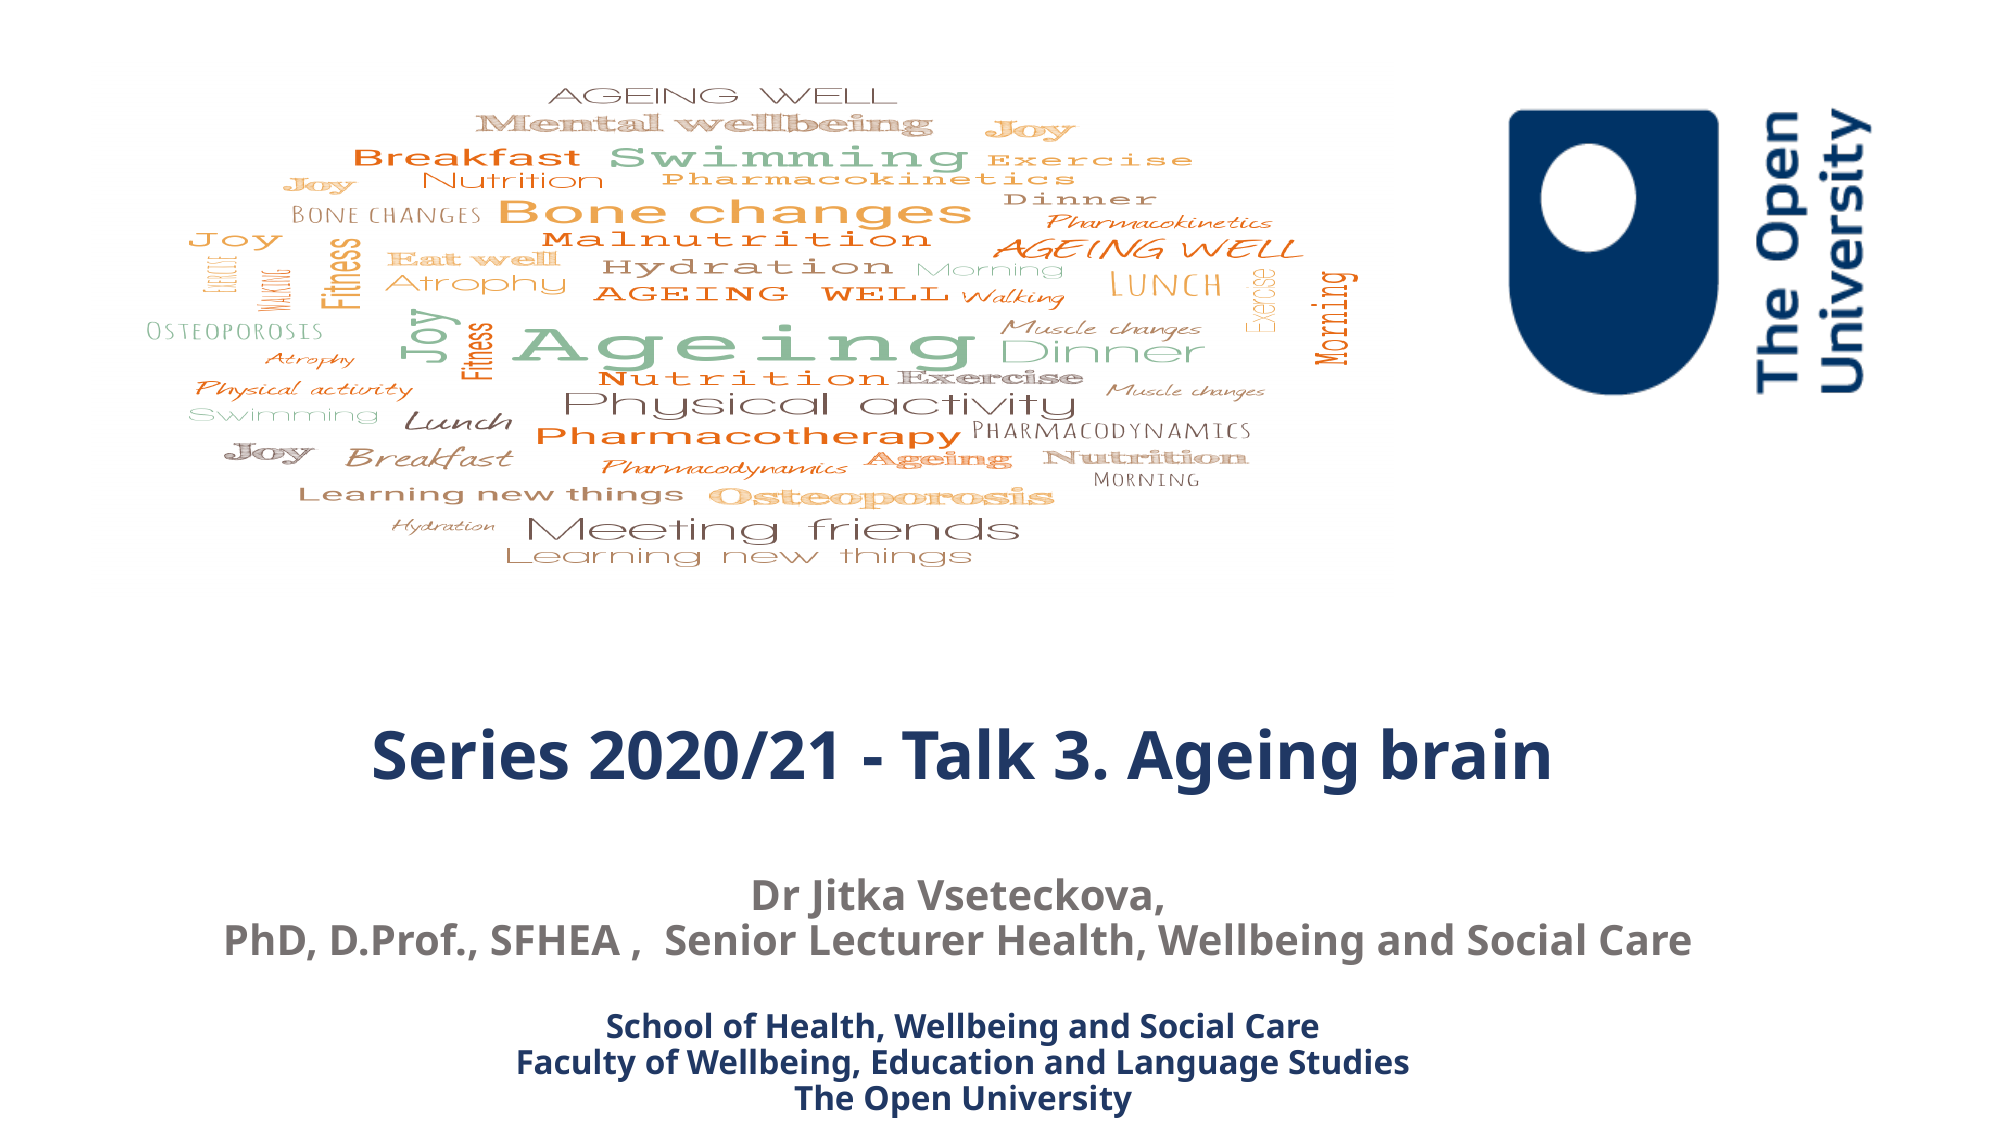

# Series 2020/21 - Talk 3. Ageing brain Dr Jitka Vseteckova, PhD, D.Prof., SFHEA , Senior Lecturer Health, Wellbeing and Social Care School of Health, Wellbeing and Social Care Faculty of Wellbeing, Education and Language Studies The Open University